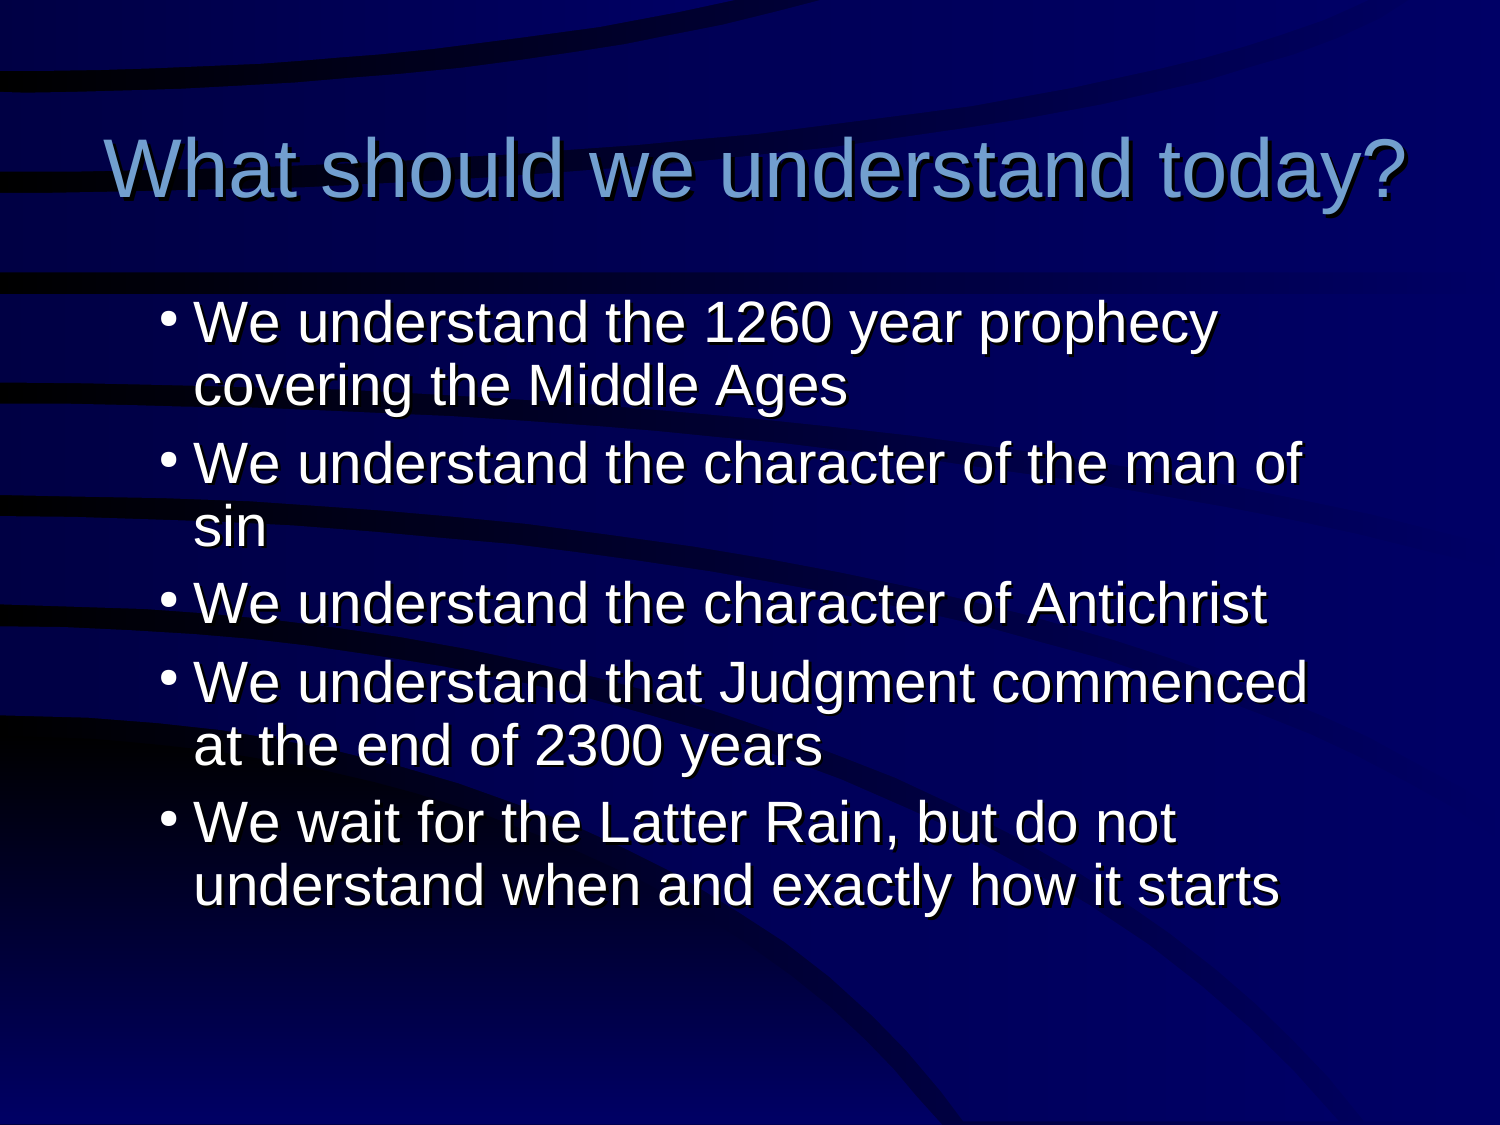

What should we understand today?
We understand the 1260 year prophecy covering the Middle Ages
We understand the character of the man of sin
We understand the character of Antichrist
We understand that Judgment commenced at the end of 2300 years
We wait for the Latter Rain, but do not understand when and exactly how it starts